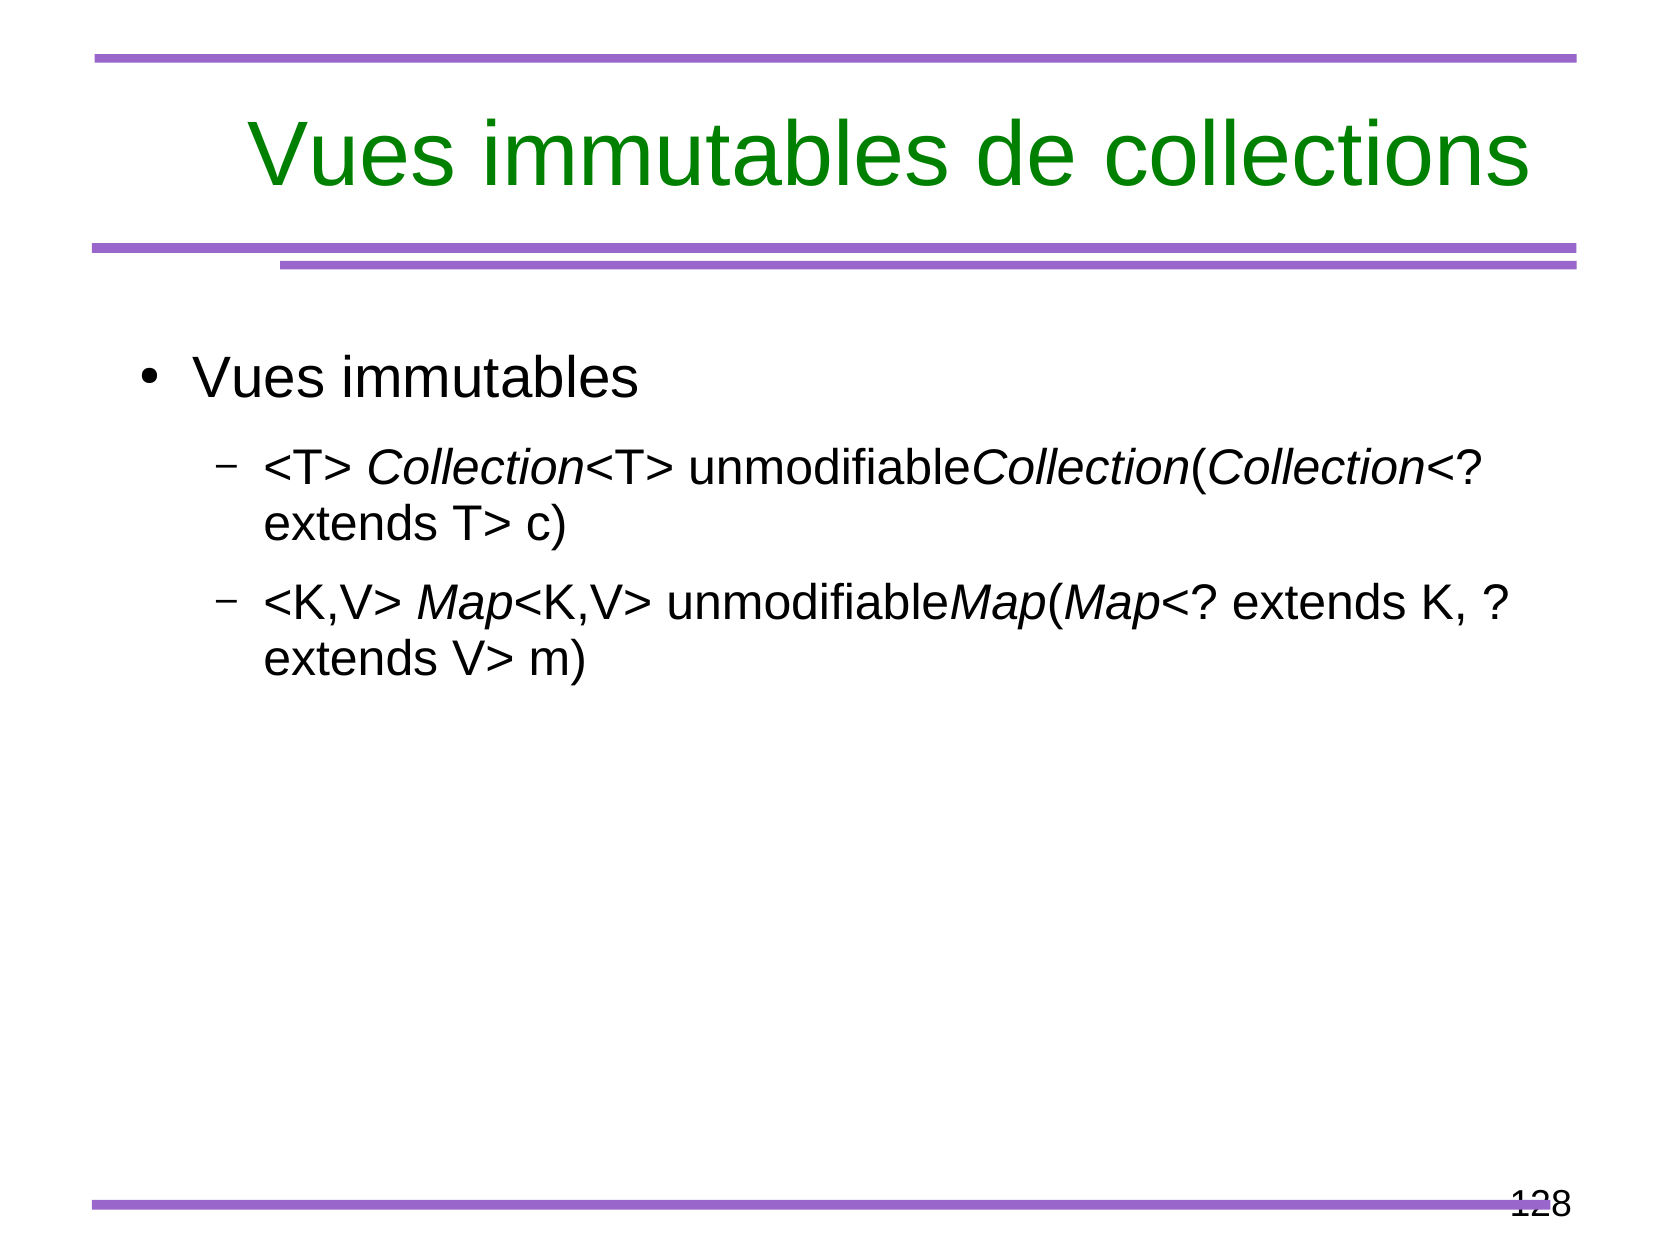

# Vues immutables de collections
Vues immutables
<T> Collection<T> unmodifiableCollection(Collection<? extends T> c)
<K,V> Map<K,V> unmodifiableMap(Map<? extends K, ? extends V> m)